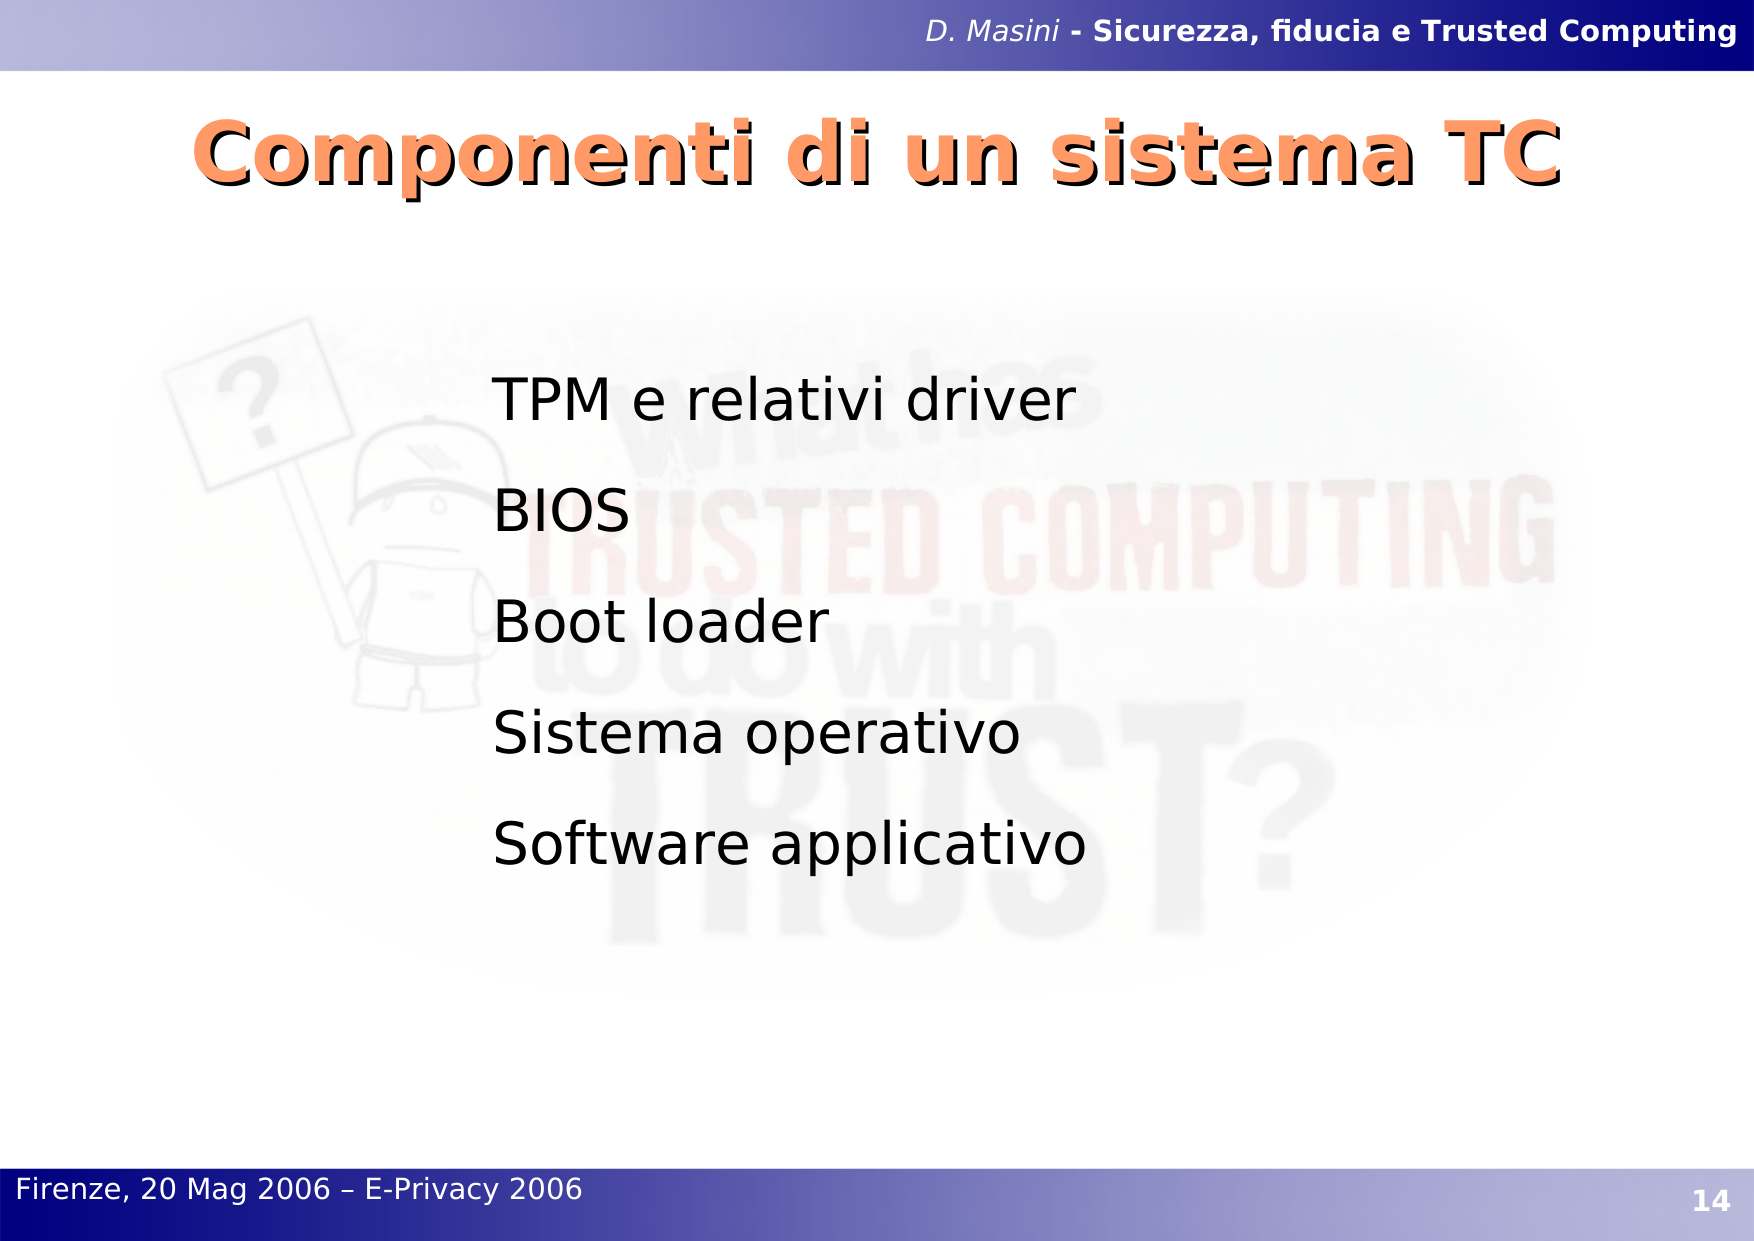

D. Masini - Sicurezza, fiducia e Trusted Computing
# Componenti di un sistema TC
TPM e relativi driver
BIOS
Boot loader
Sistema operativo
Software applicativo
Firenze, 20 Mag 2006 – E-Privacy 2006